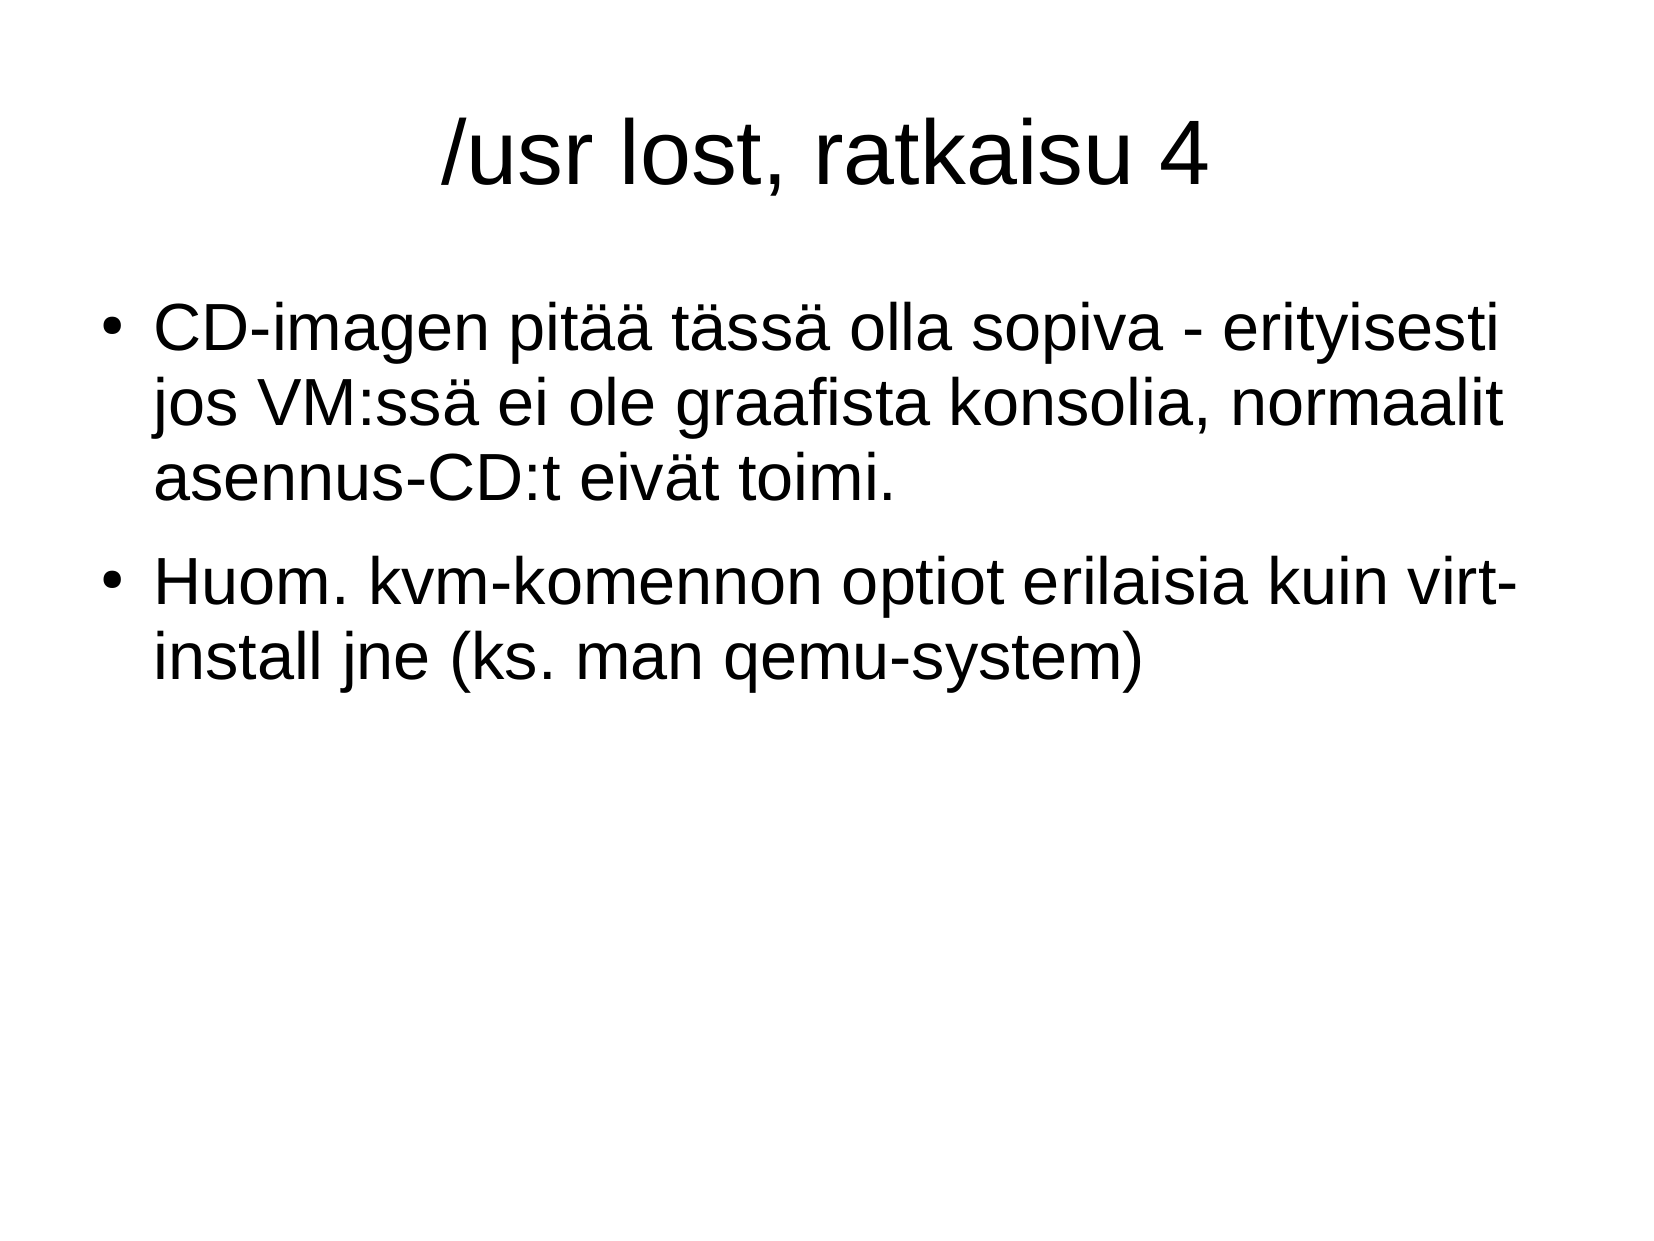

# /usr lost, ratkaisu 4
CD-imagen pitää tässä olla sopiva - erityisesti jos VM:ssä ei ole graafista konsolia, normaalit asennus-CD:t eivät toimi.
Huom. kvm-komennon optiot erilaisia kuin virt-install jne (ks. man qemu-system)